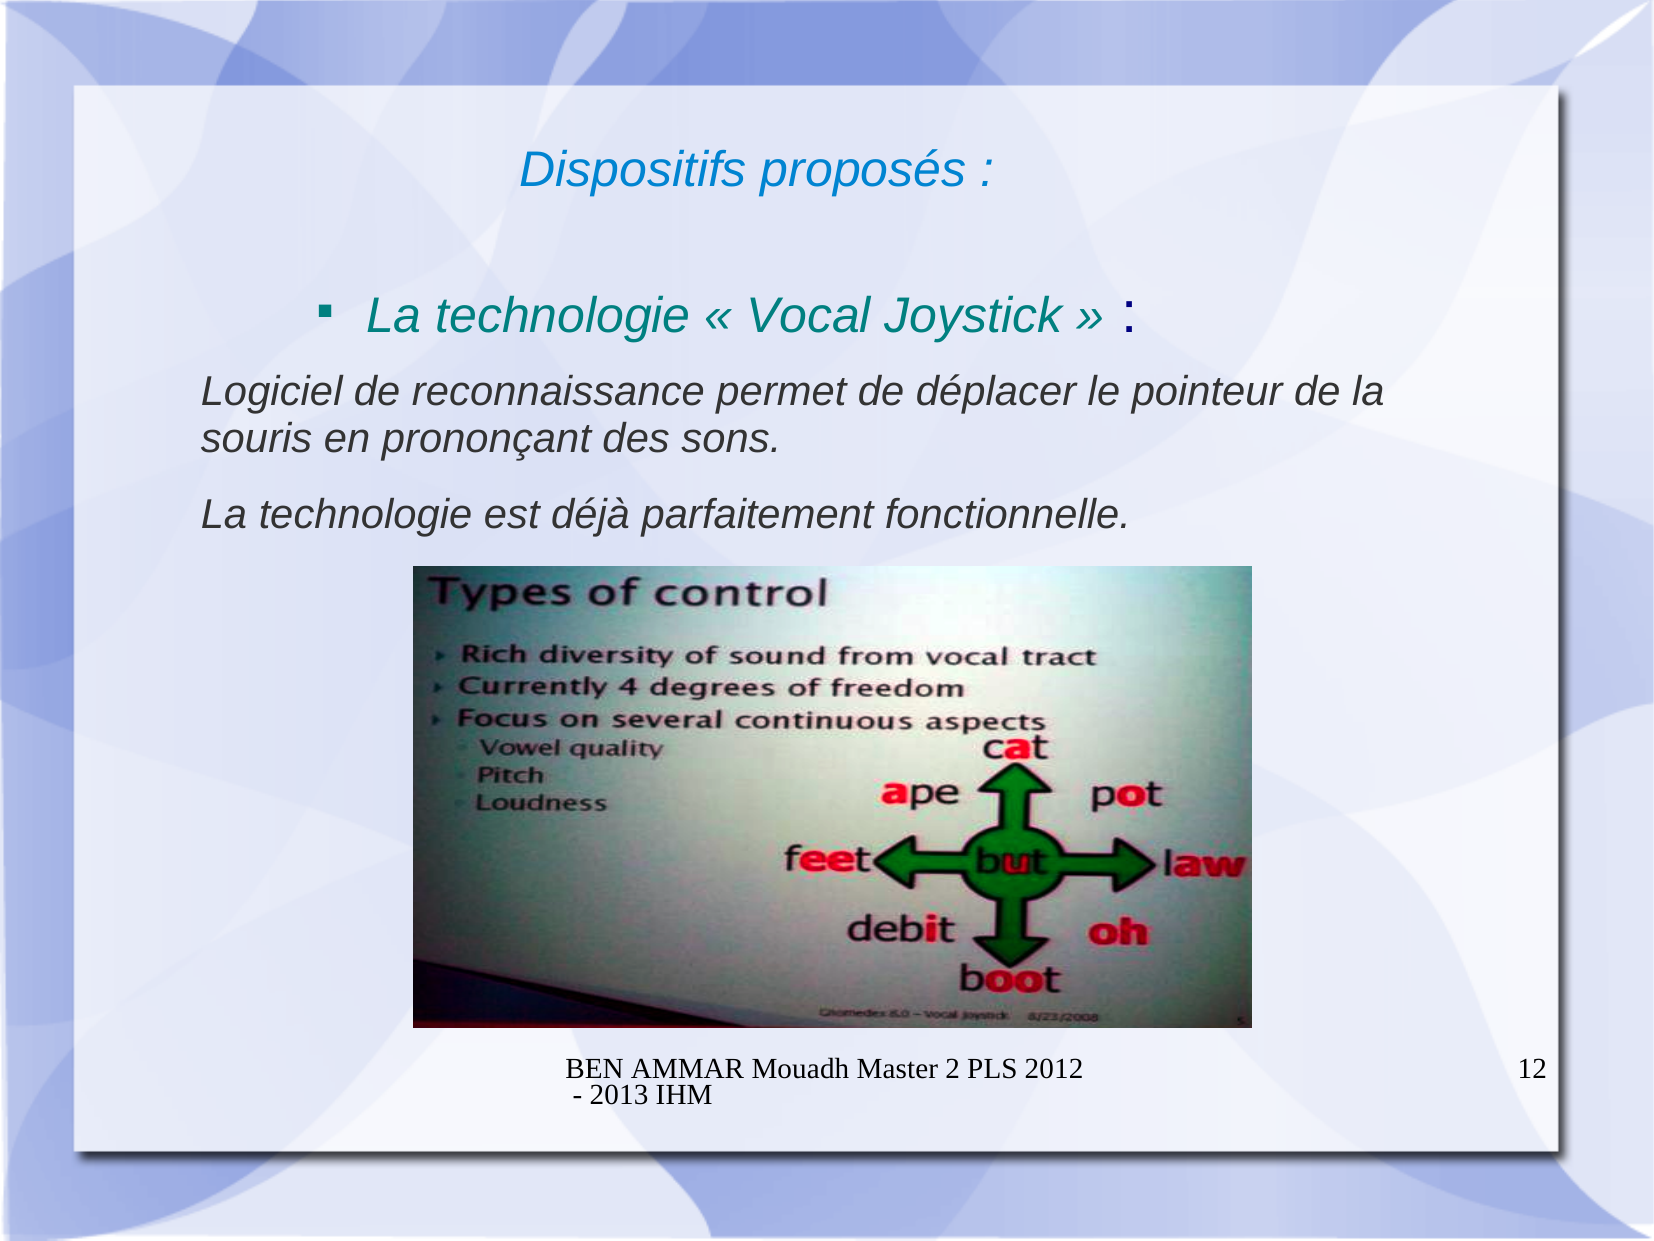

# Dispositifs proposés :
La technologie « Vocal Joystick » :
Logiciel de reconnaissance permet de déplacer le pointeur de la souris en prononçant des sons.
La technologie est déjà parfaitement fonctionnelle.
BEN AMMAR Mouadh Master 2 PLS 2012 - 2013 IHM
12